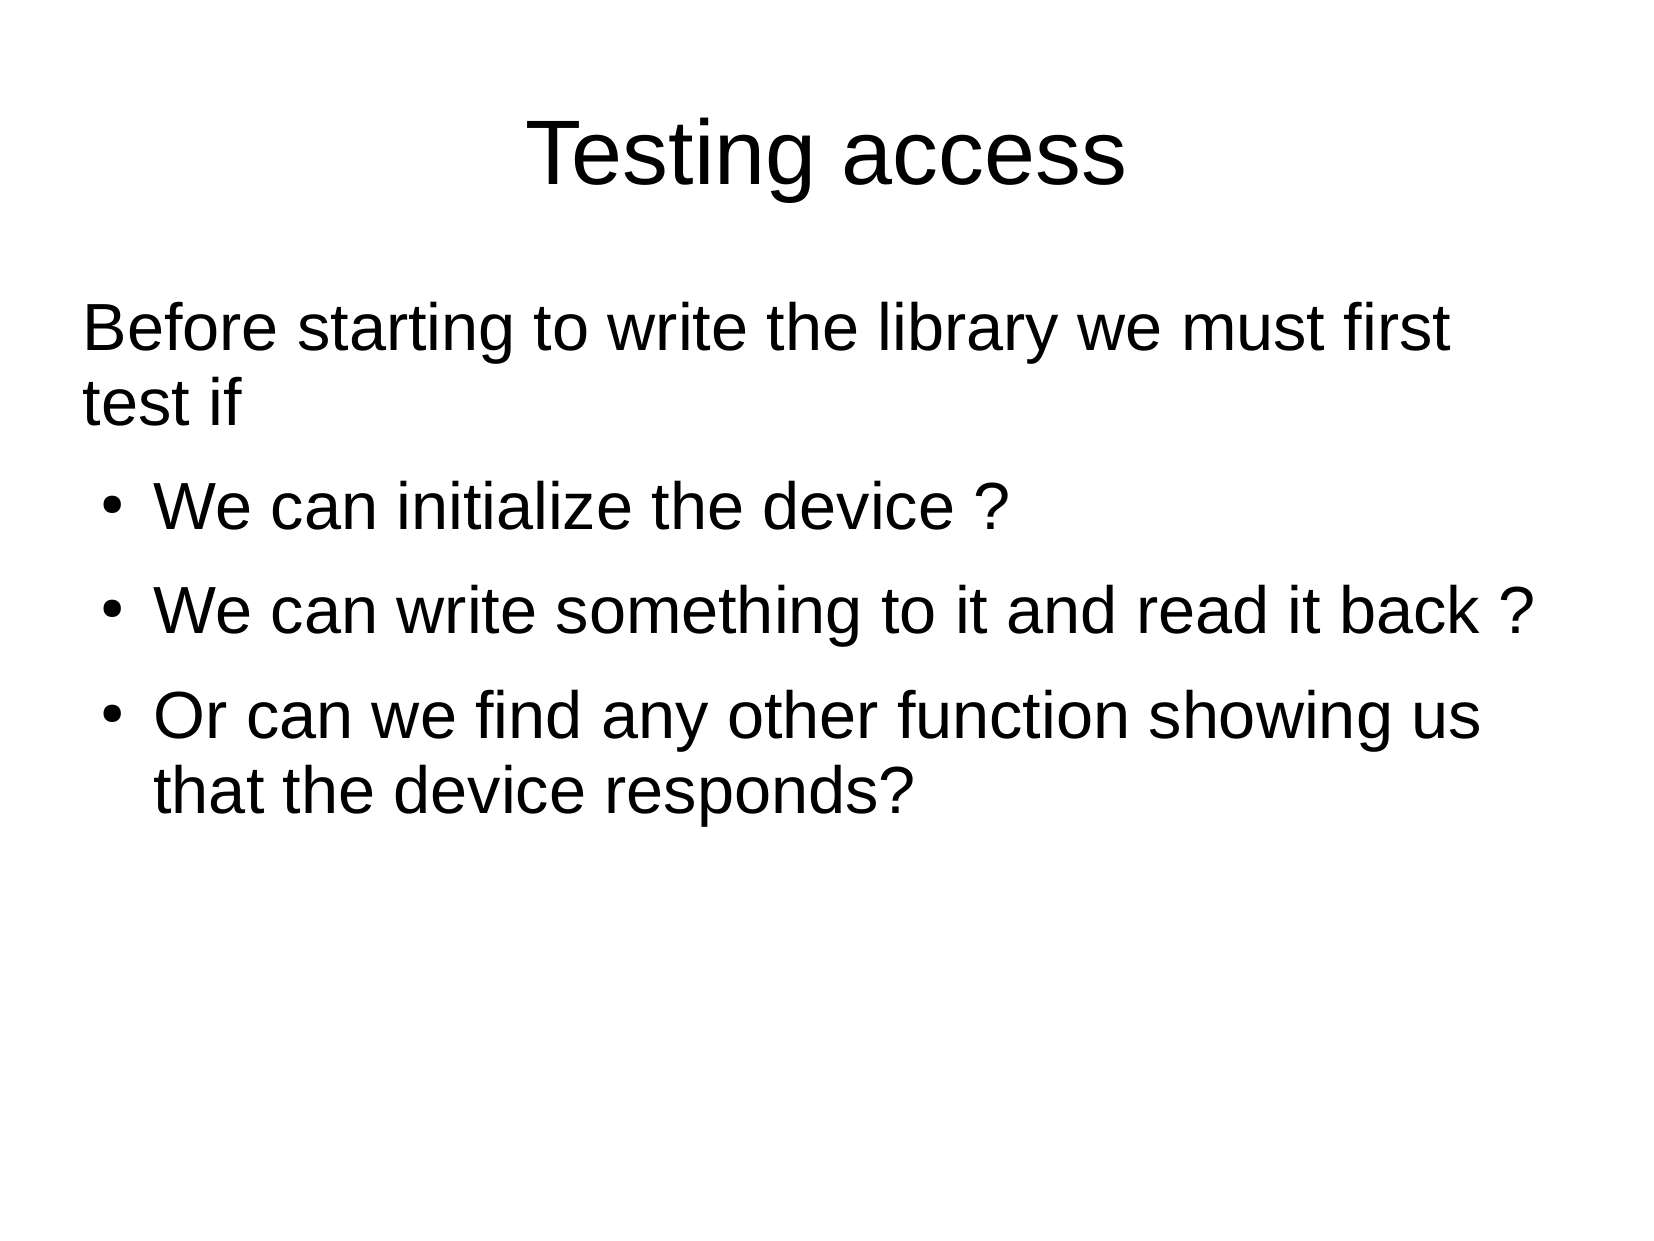

# Testing access
Before starting to write the library we must first test if
We can initialize the device ?
We can write something to it and read it back ?
Or can we find any other function showing us that the device responds?